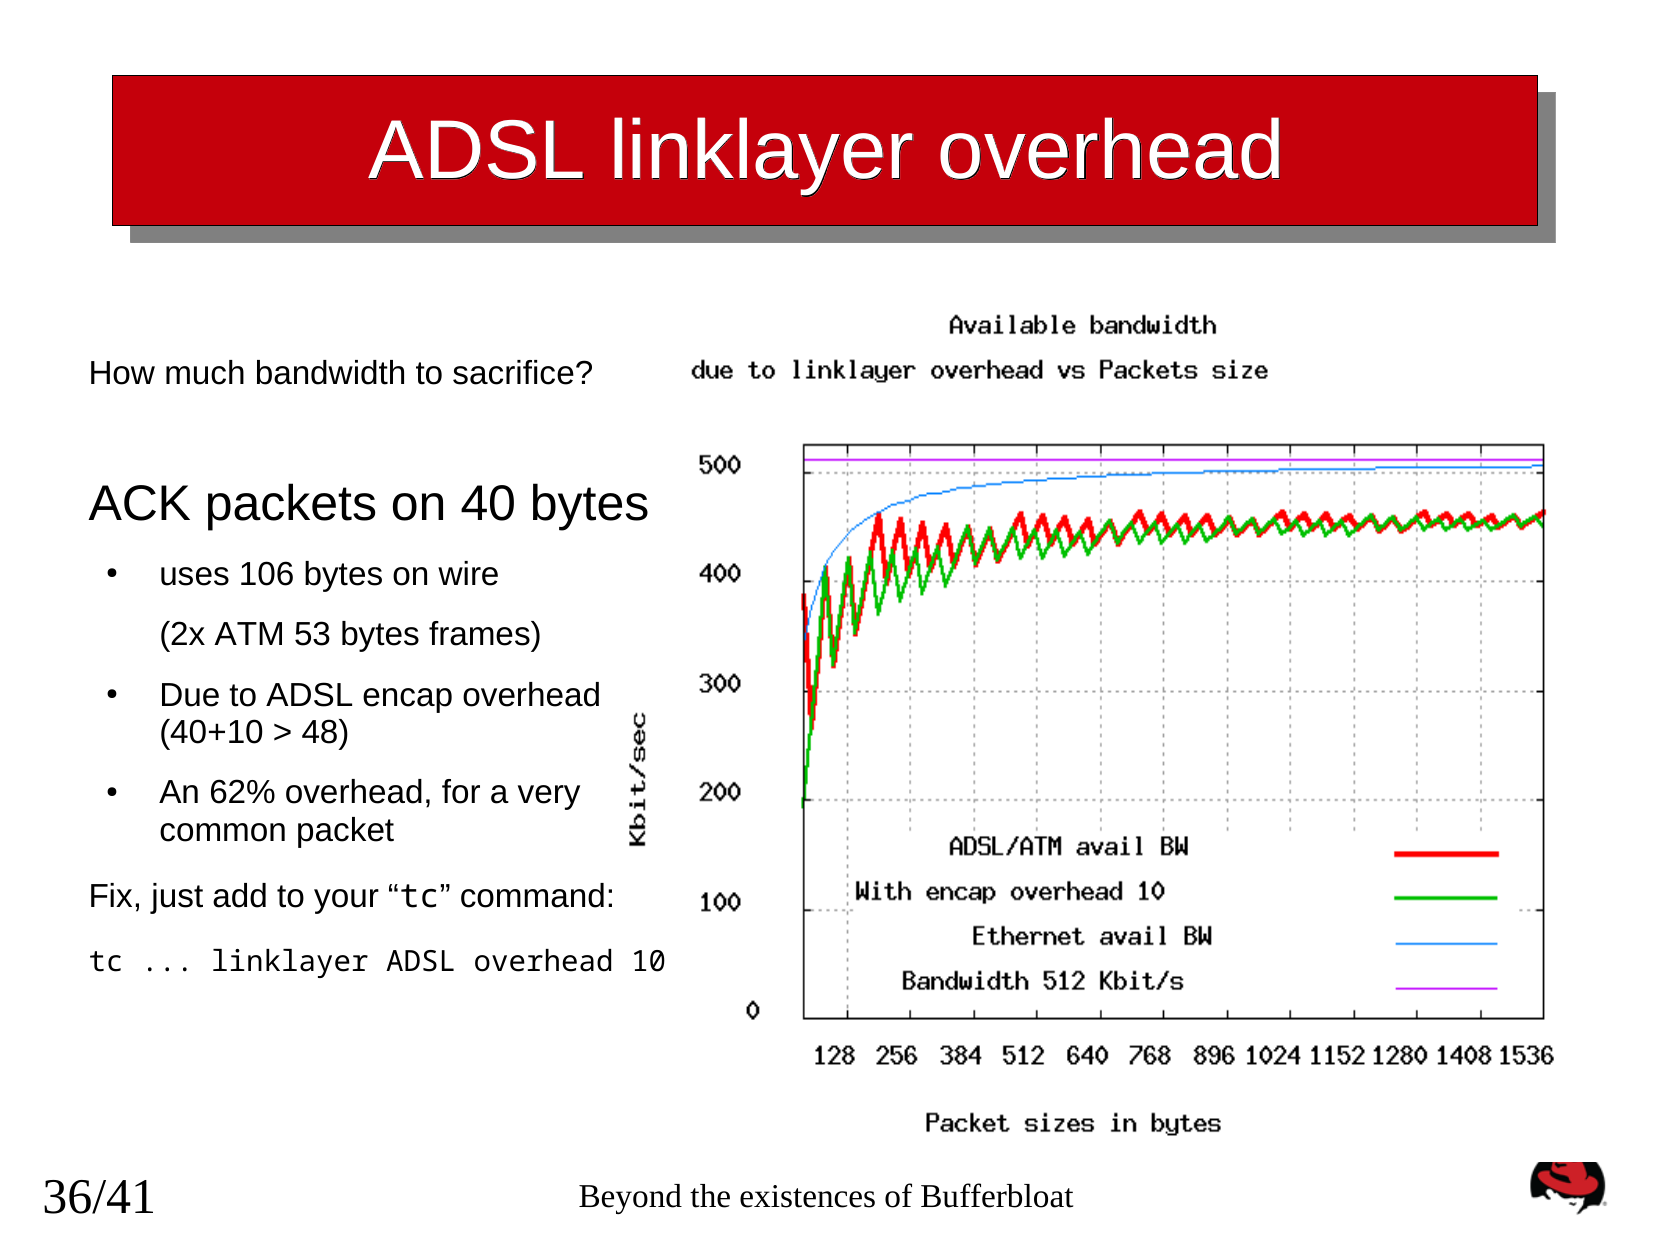

# ADSL linklayer overhead
How much bandwidth to sacrifice?
ACK packets on 40 bytes
uses 106 bytes on wire
(2x ATM 53 bytes frames)
Due to ADSL encap overhead (40+10 > 48)
An 62% overhead, for a very common packet
Fix, just add to your “tc” command:
tc ... linklayer ADSL overhead 10